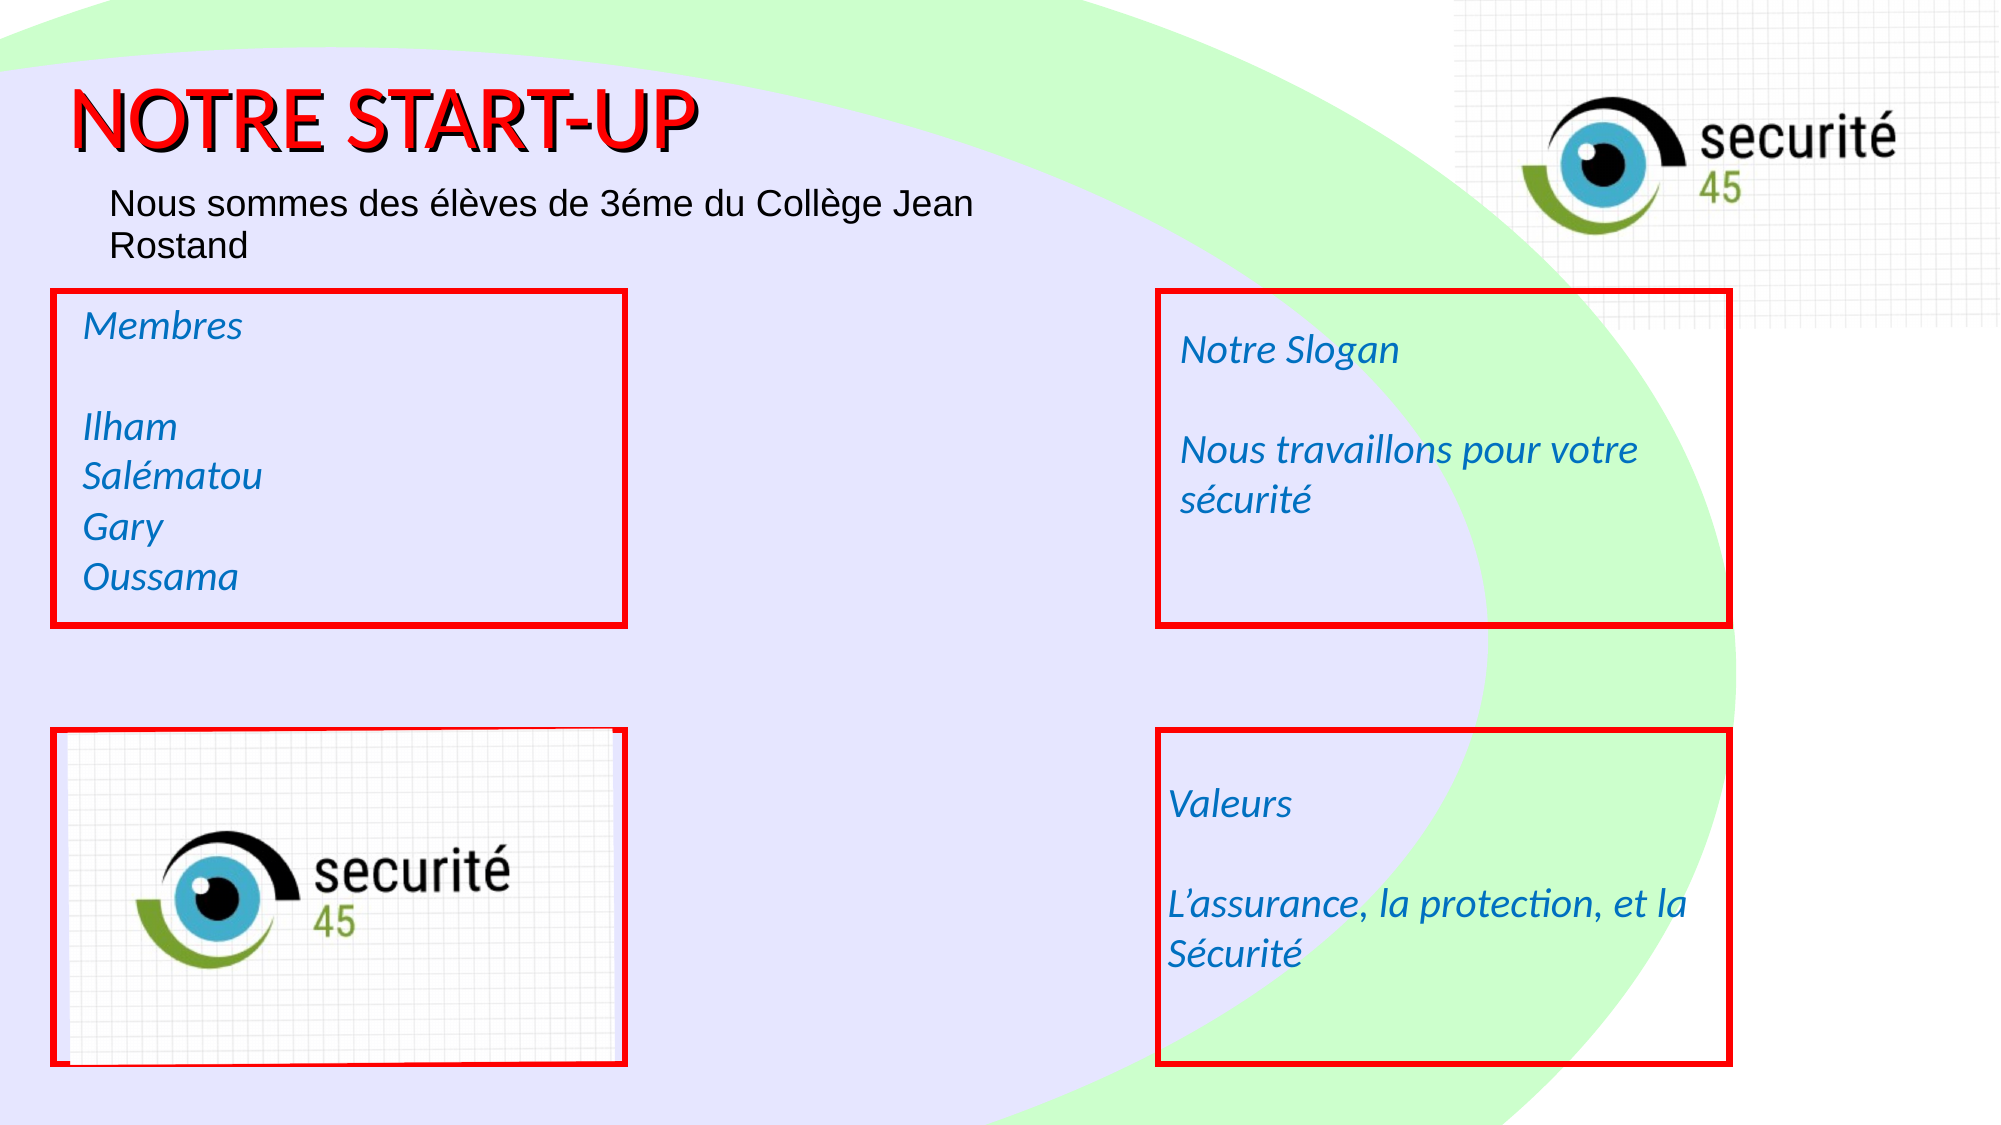

NOTRE START-UP
Nous sommes des élèves de 3éme du Collège Jean Rostand
Membres
Ilham
Salématou
Gary
Oussama
Notre Slogan
Nous travaillons pour votre sécurité
Valeurs
L’assurance, la protection, et la Sécurité